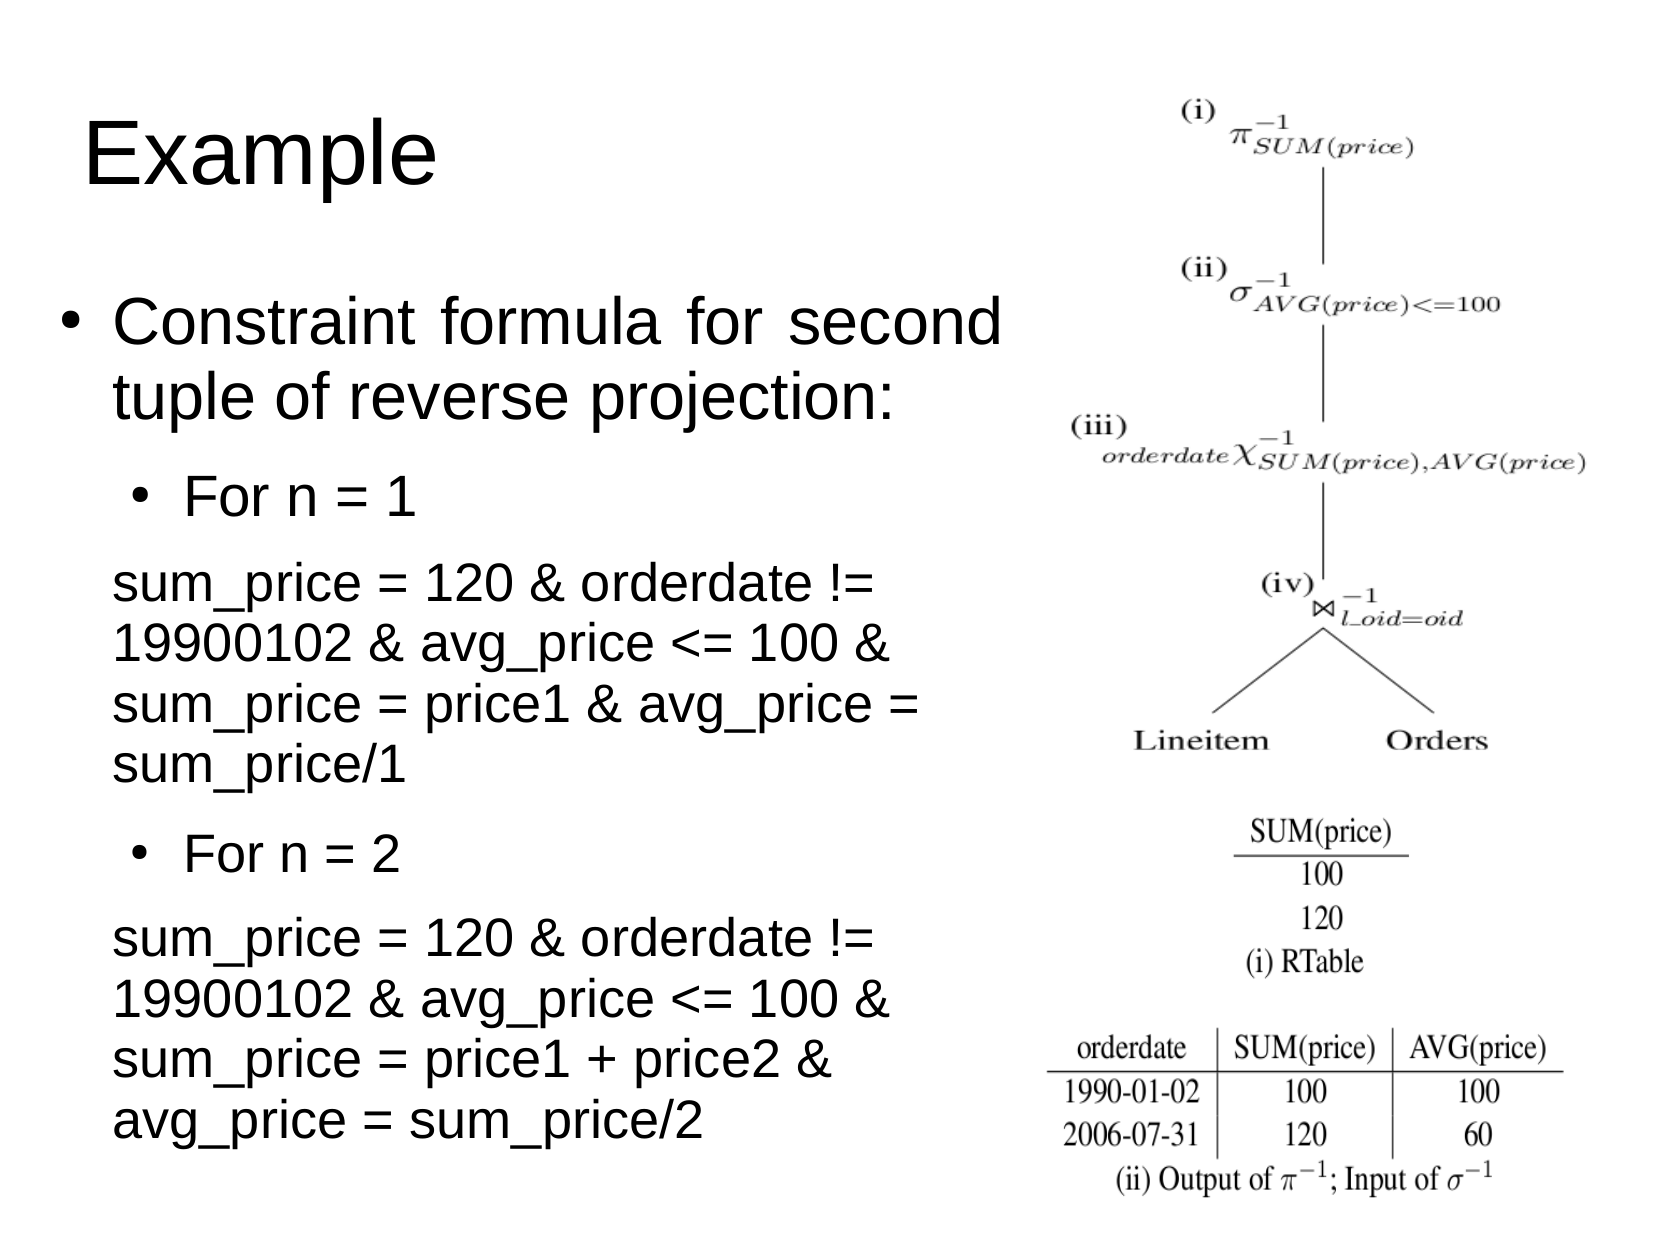

Example
# Constraint formula for second tuple of reverse projection:
For n = 1
sum_price = 120 & orderdate != 19900102 & avg_price <= 100 & sum_price = price1 & avg_price = sum_price/1
For n = 2
sum_price = 120 & orderdate != 19900102 & avg_price <= 100 & sum_price = price1 + price2 & avg_price = sum_price/2